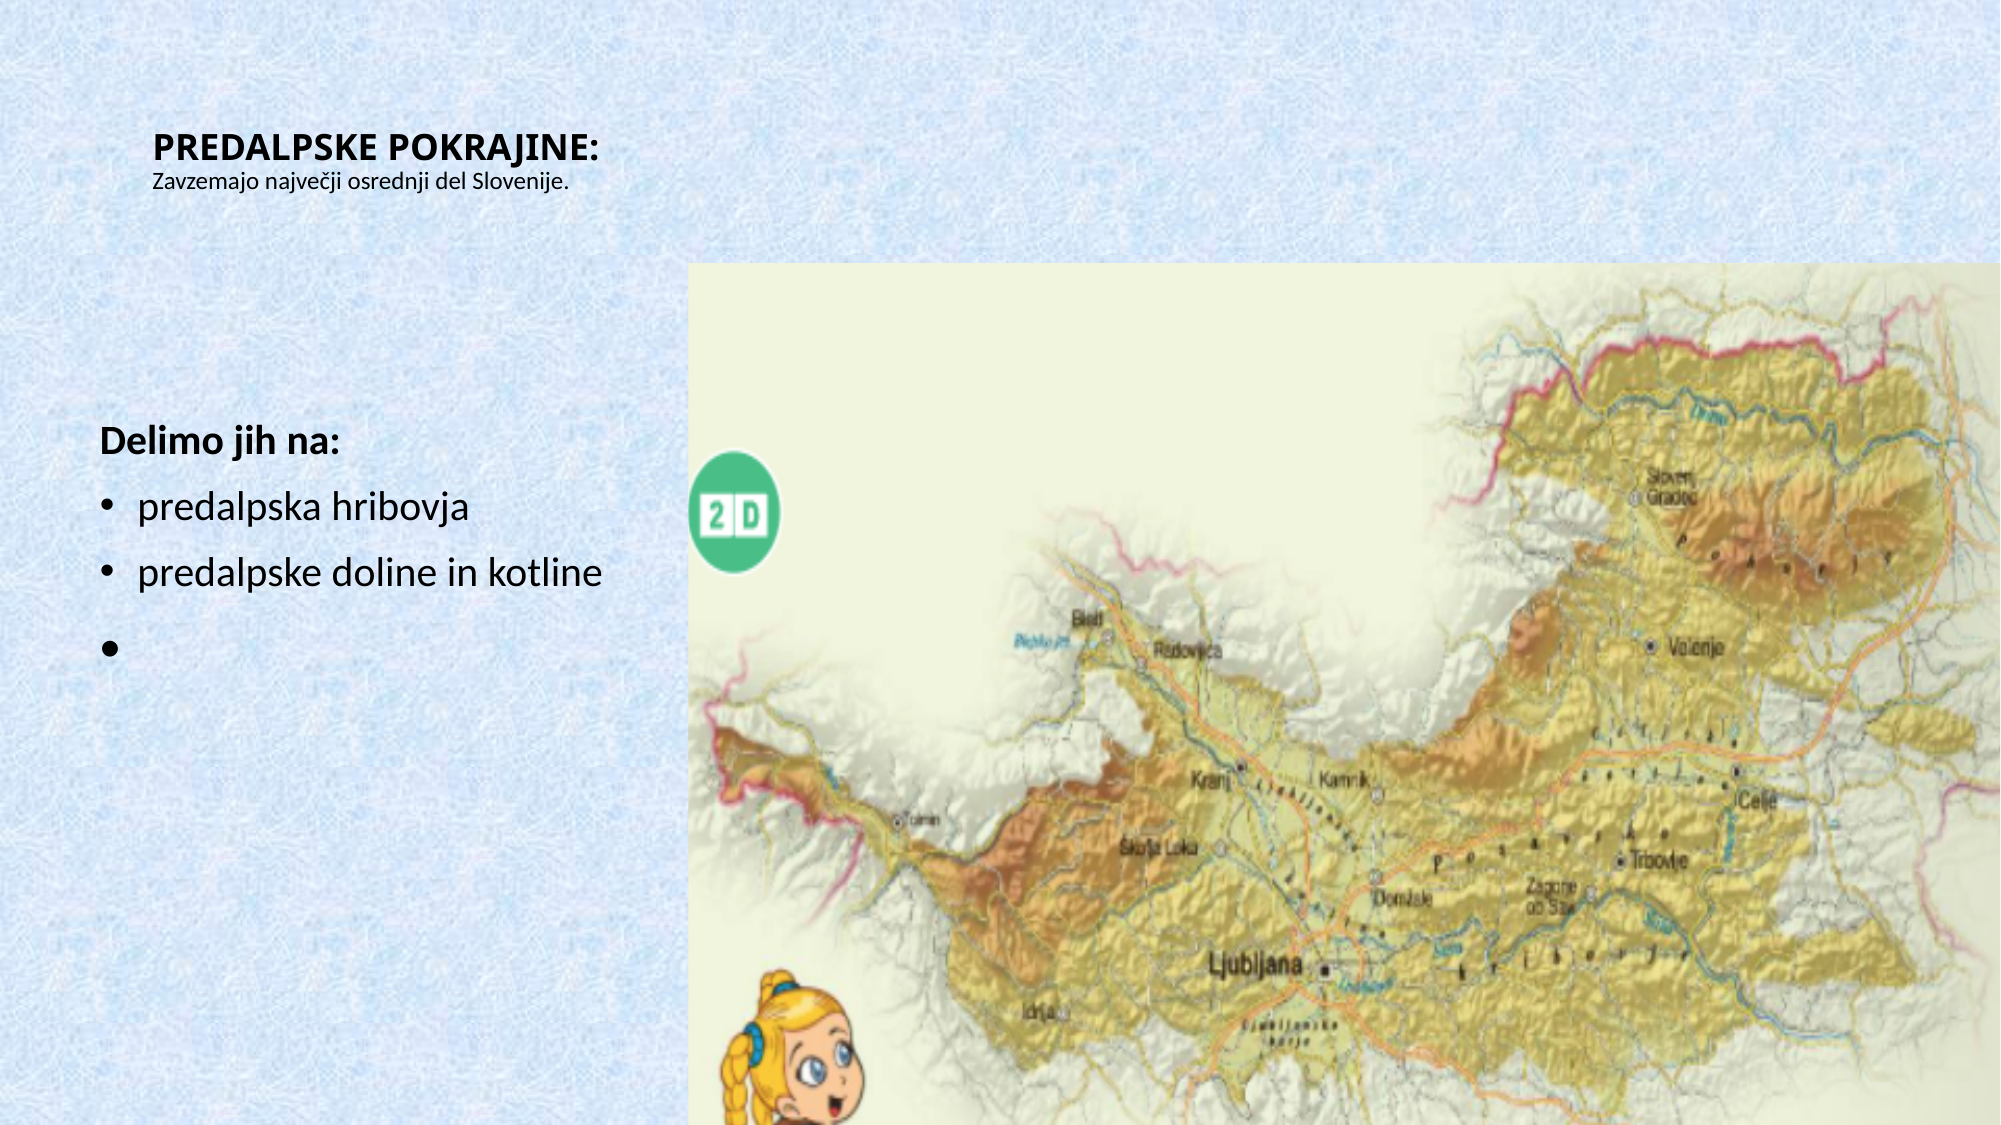

# PREDALPSKE POKRAJINE: Zavzemajo največji osrednji del Slovenije.
Delimo jih na:
predalpska hribovja
predalpske doline in kotline